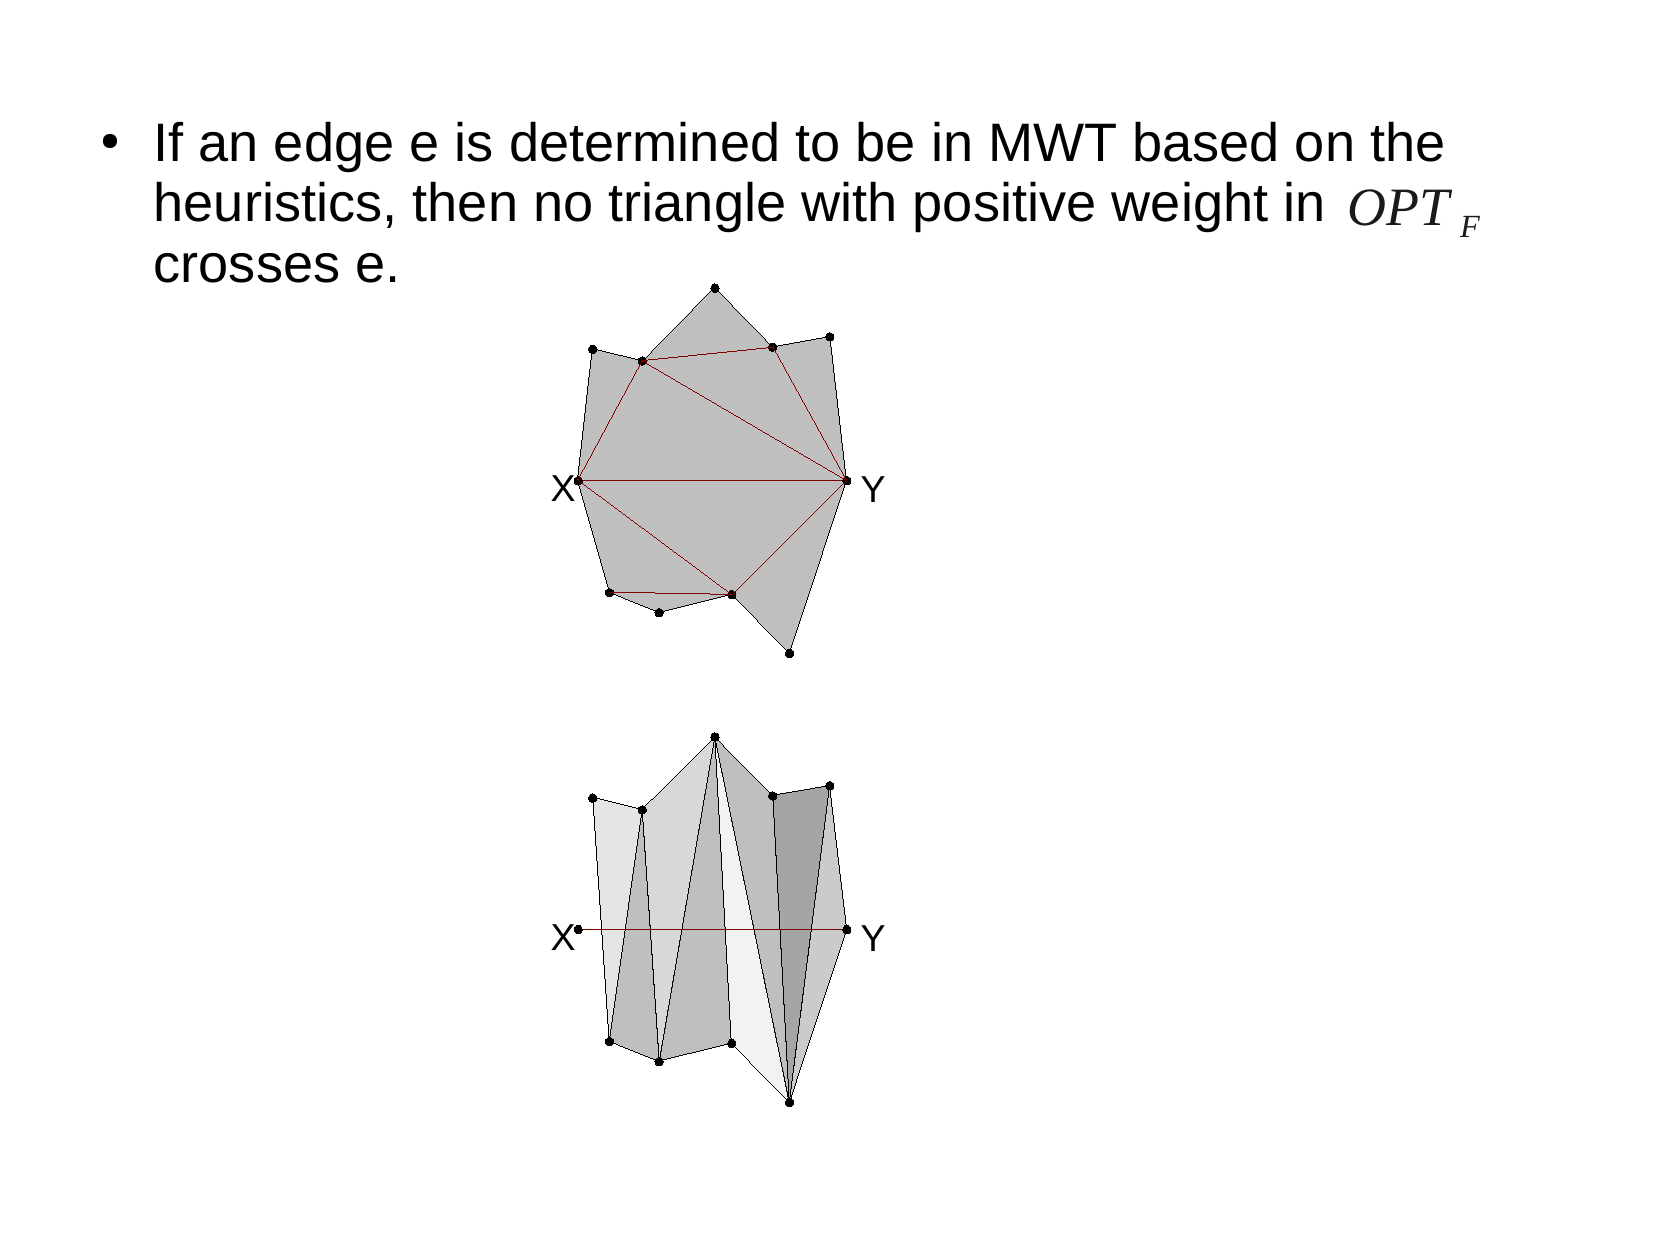

# If an edge e is determined to be in MWT based on the heuristics, then no triangle with positive weight in crosses e.
Minimum Weight
Triangulation (MWT)
X
Y
Fractional
Triangulation
X
Y